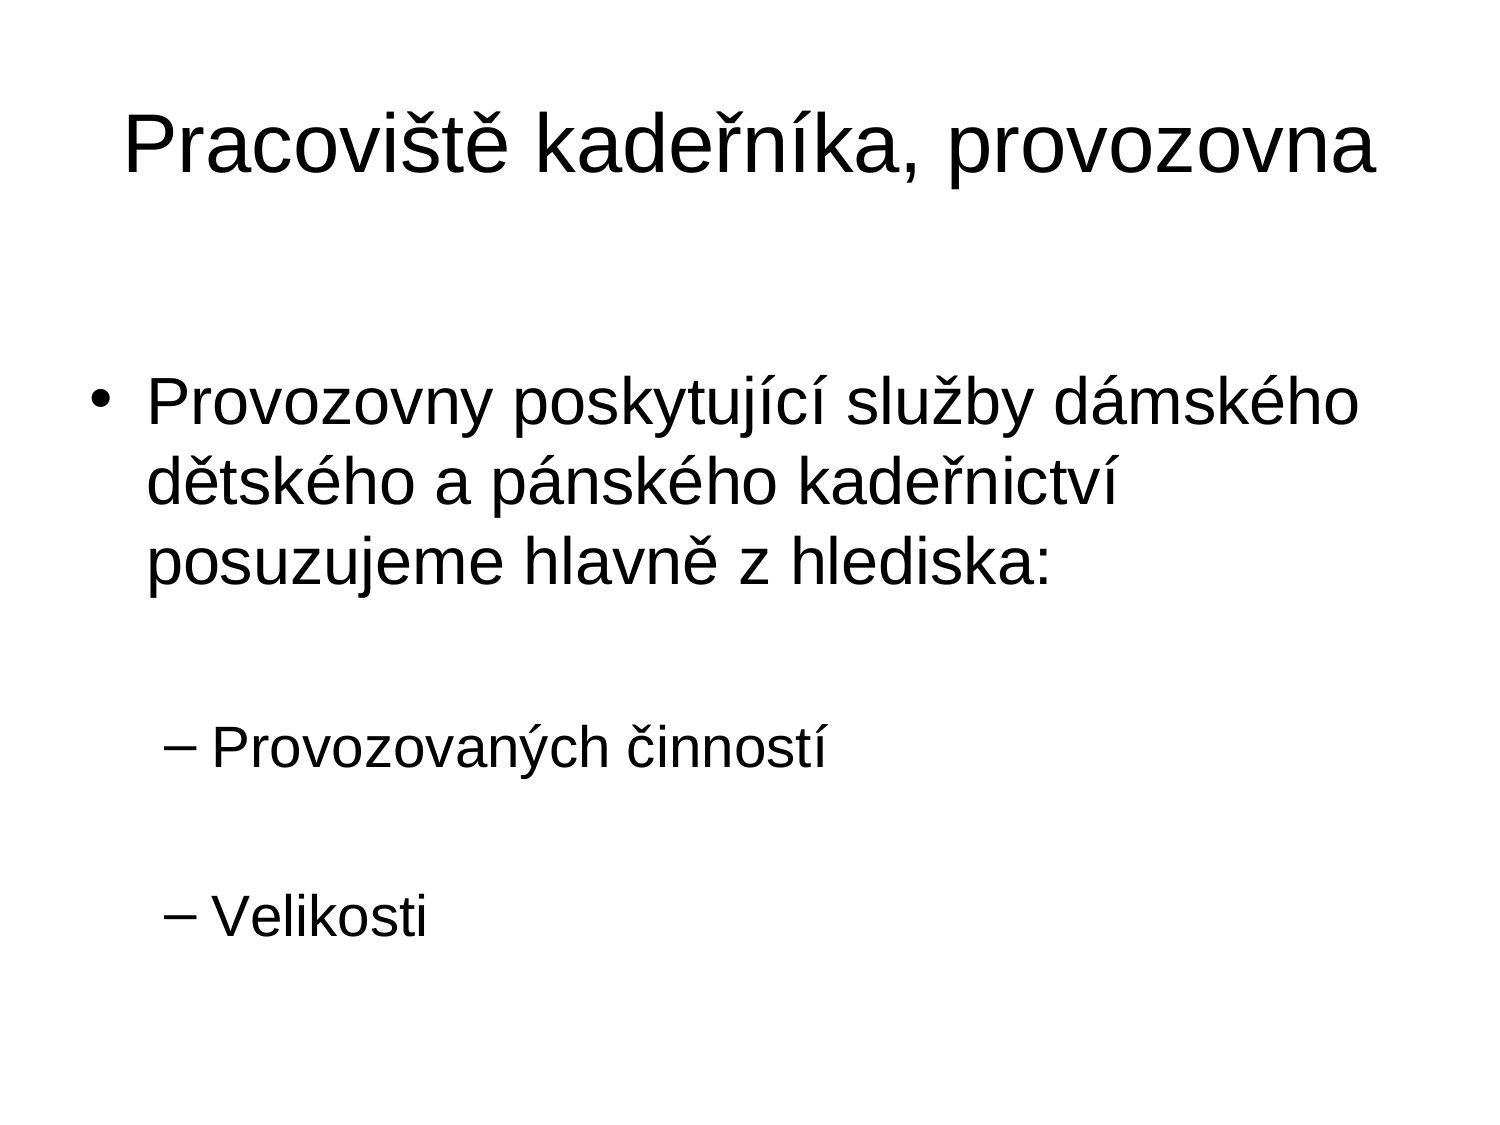

# Pracoviště kadeřníka, provozovna
Provozovny poskytující služby dámského dětského a pánského kadeřnictví posuzujeme hlavně z hlediska:
Provozovaných činností
Velikosti